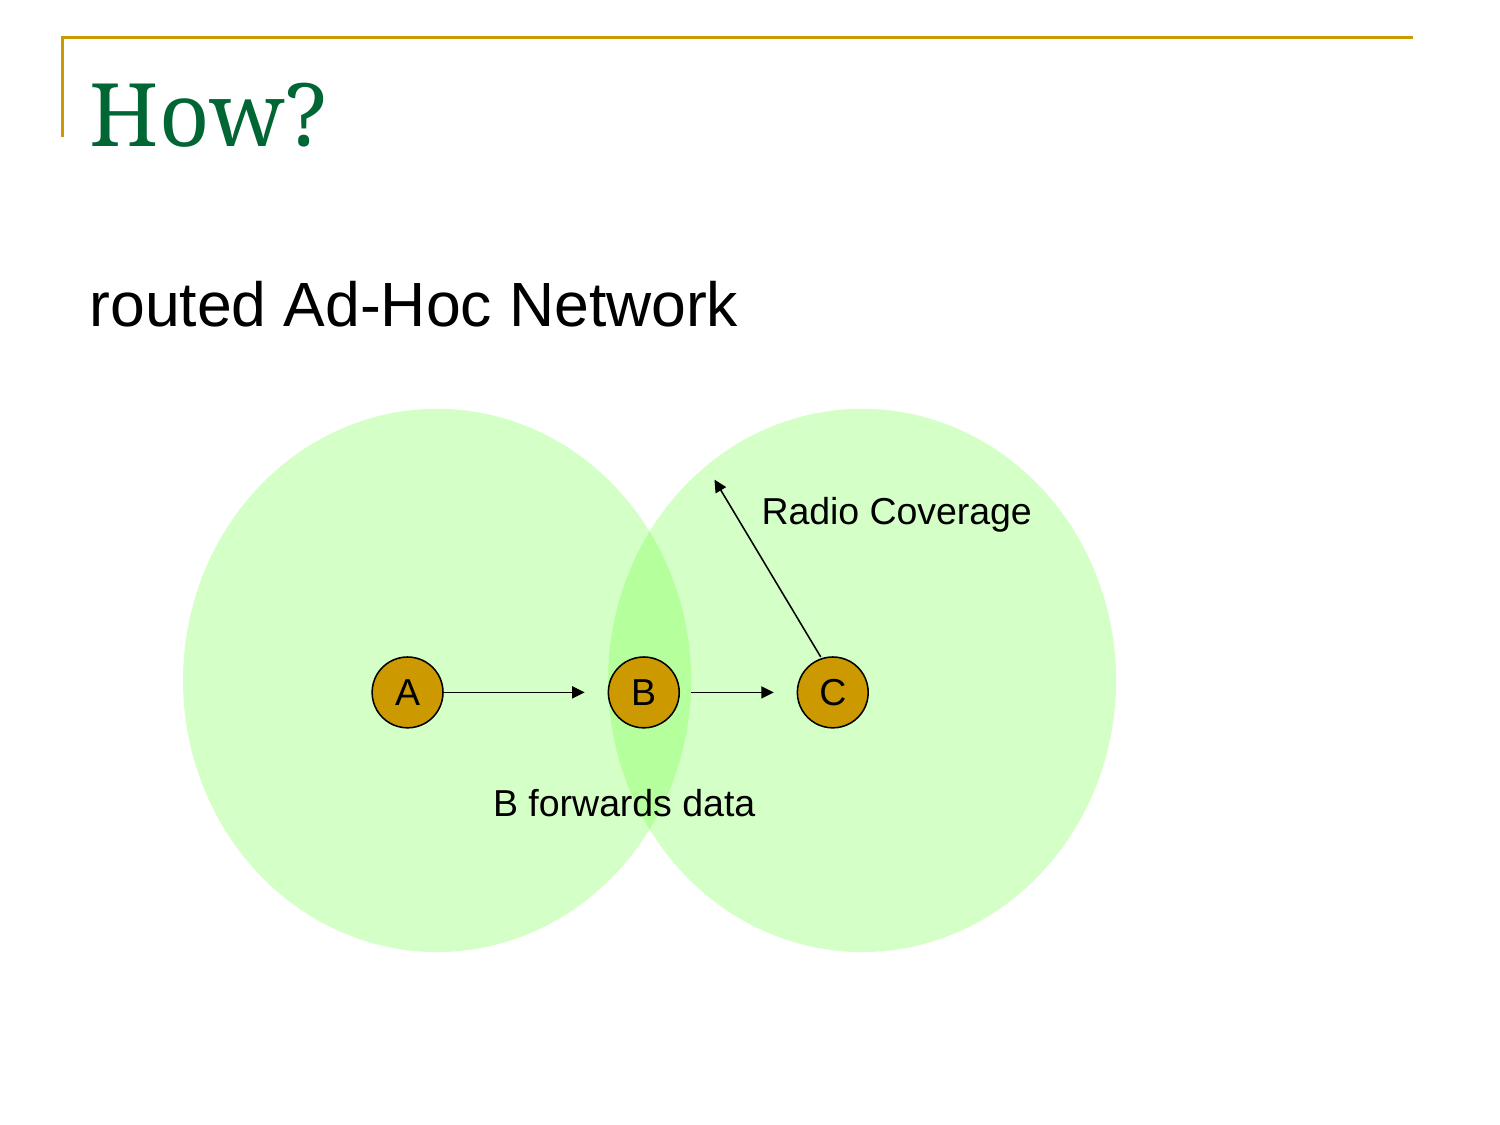

# How?
routed Ad-Hoc Network
Radio Coverage
A
B
C
B forwards data